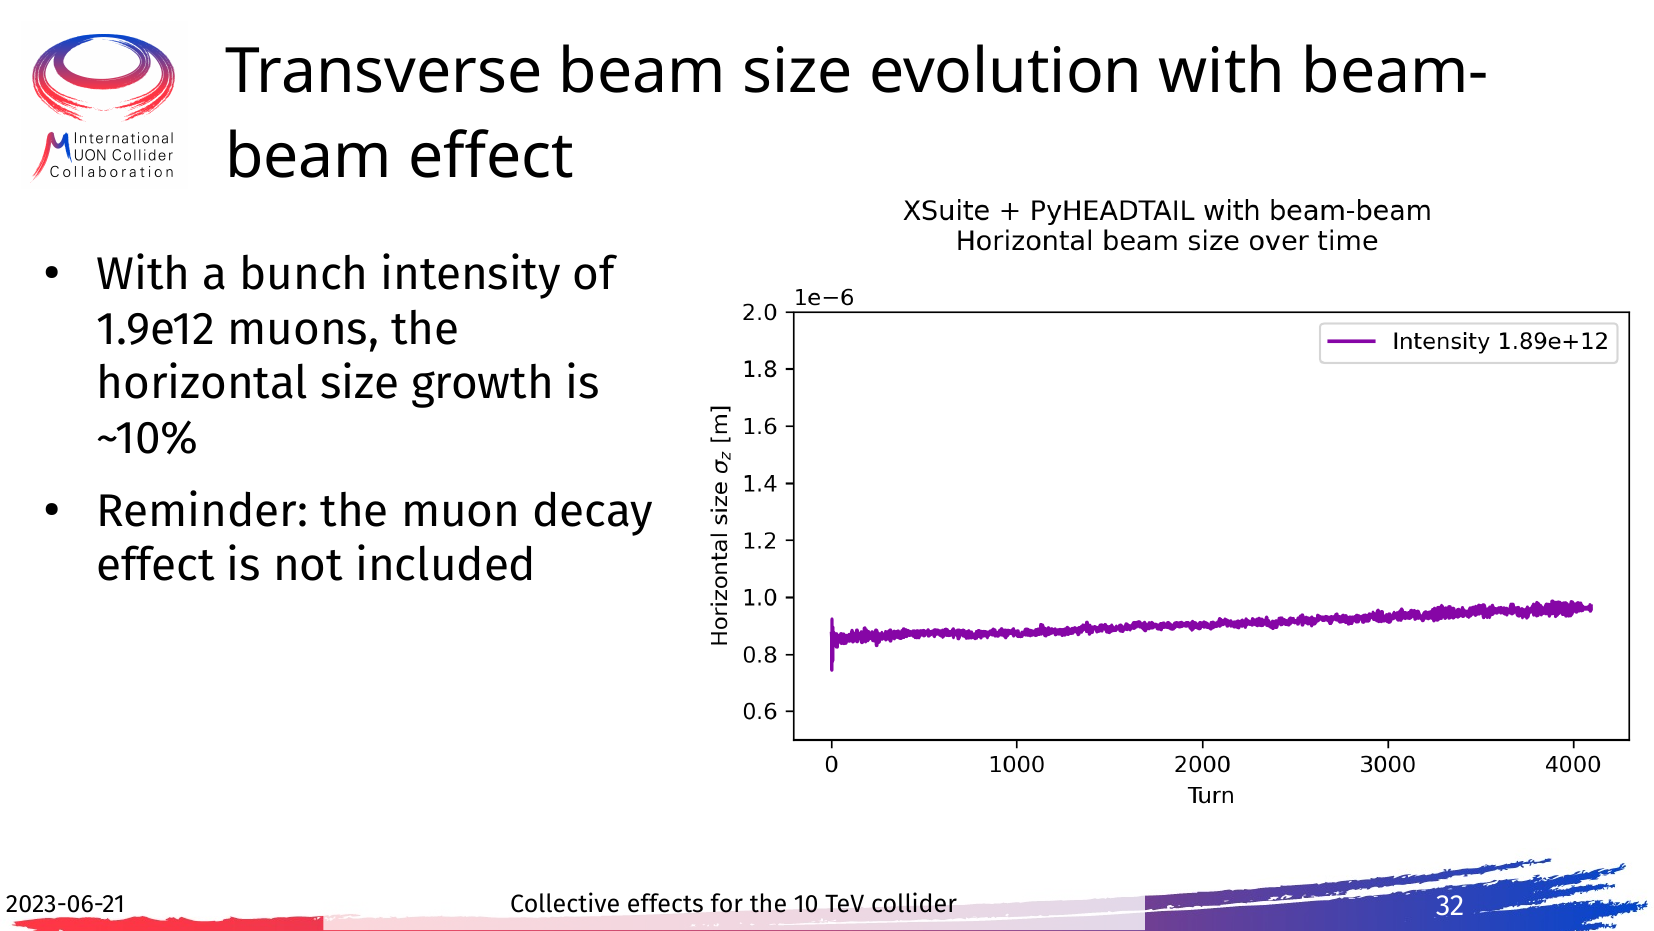

Transverse beam size evolution with beam-beam effect
# With a bunch intensity of 1.9e12 muons, the horizontal size growth is ~10%
Reminder: the muon decay effect is not included
2023-06-21
Collective effects for the 10 TeV collider
32